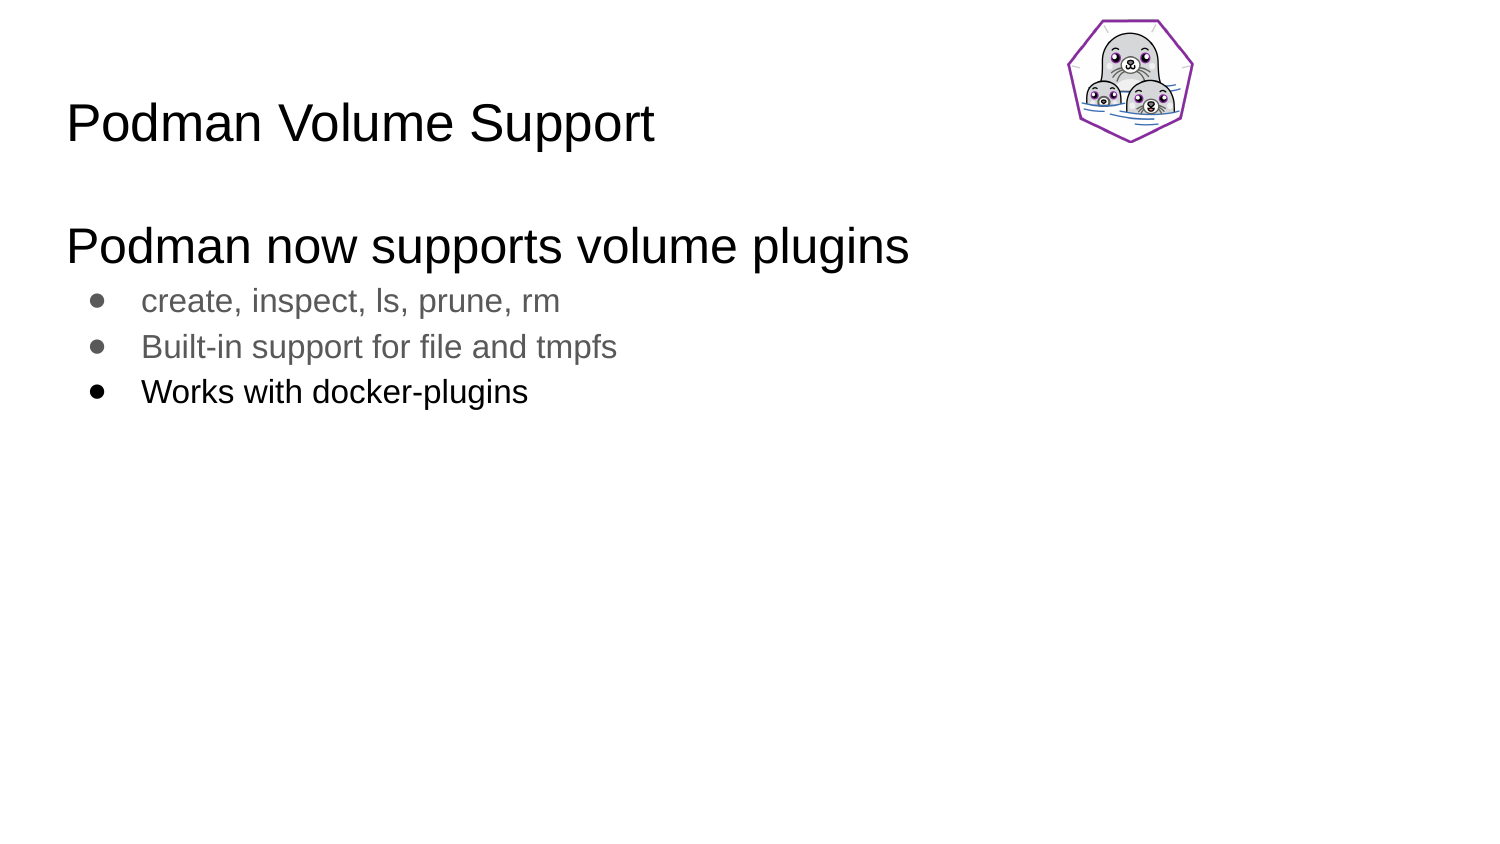

# Podman Volume Support
Podman now supports volume plugins
create, inspect, ls, prune, rm
Built-in support for file and tmpfs
Works with docker-plugins